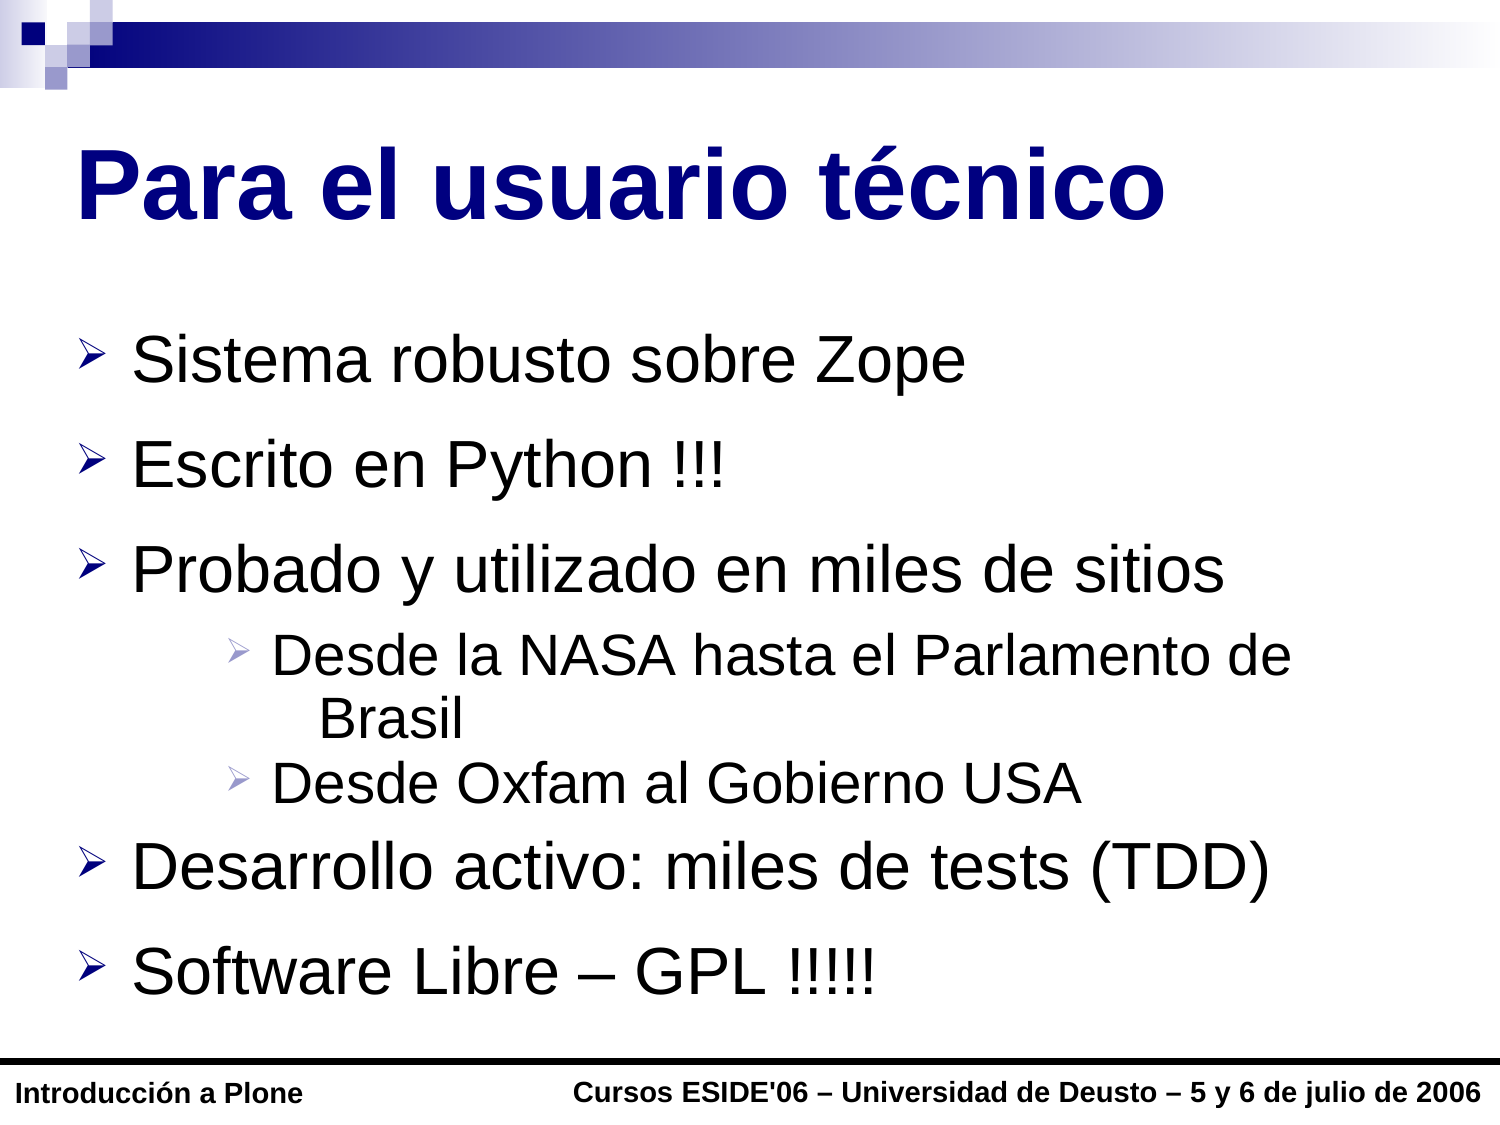

# Para el usuario técnico
Sistema robusto sobre Zope
Escrito en Python !!!
Probado y utilizado en miles de sitios
Desde la NASA hasta el Parlamento de Brasil
Desde Oxfam al Gobierno USA
Desarrollo activo: miles de tests (TDD)
Software Libre – GPL !!!!!